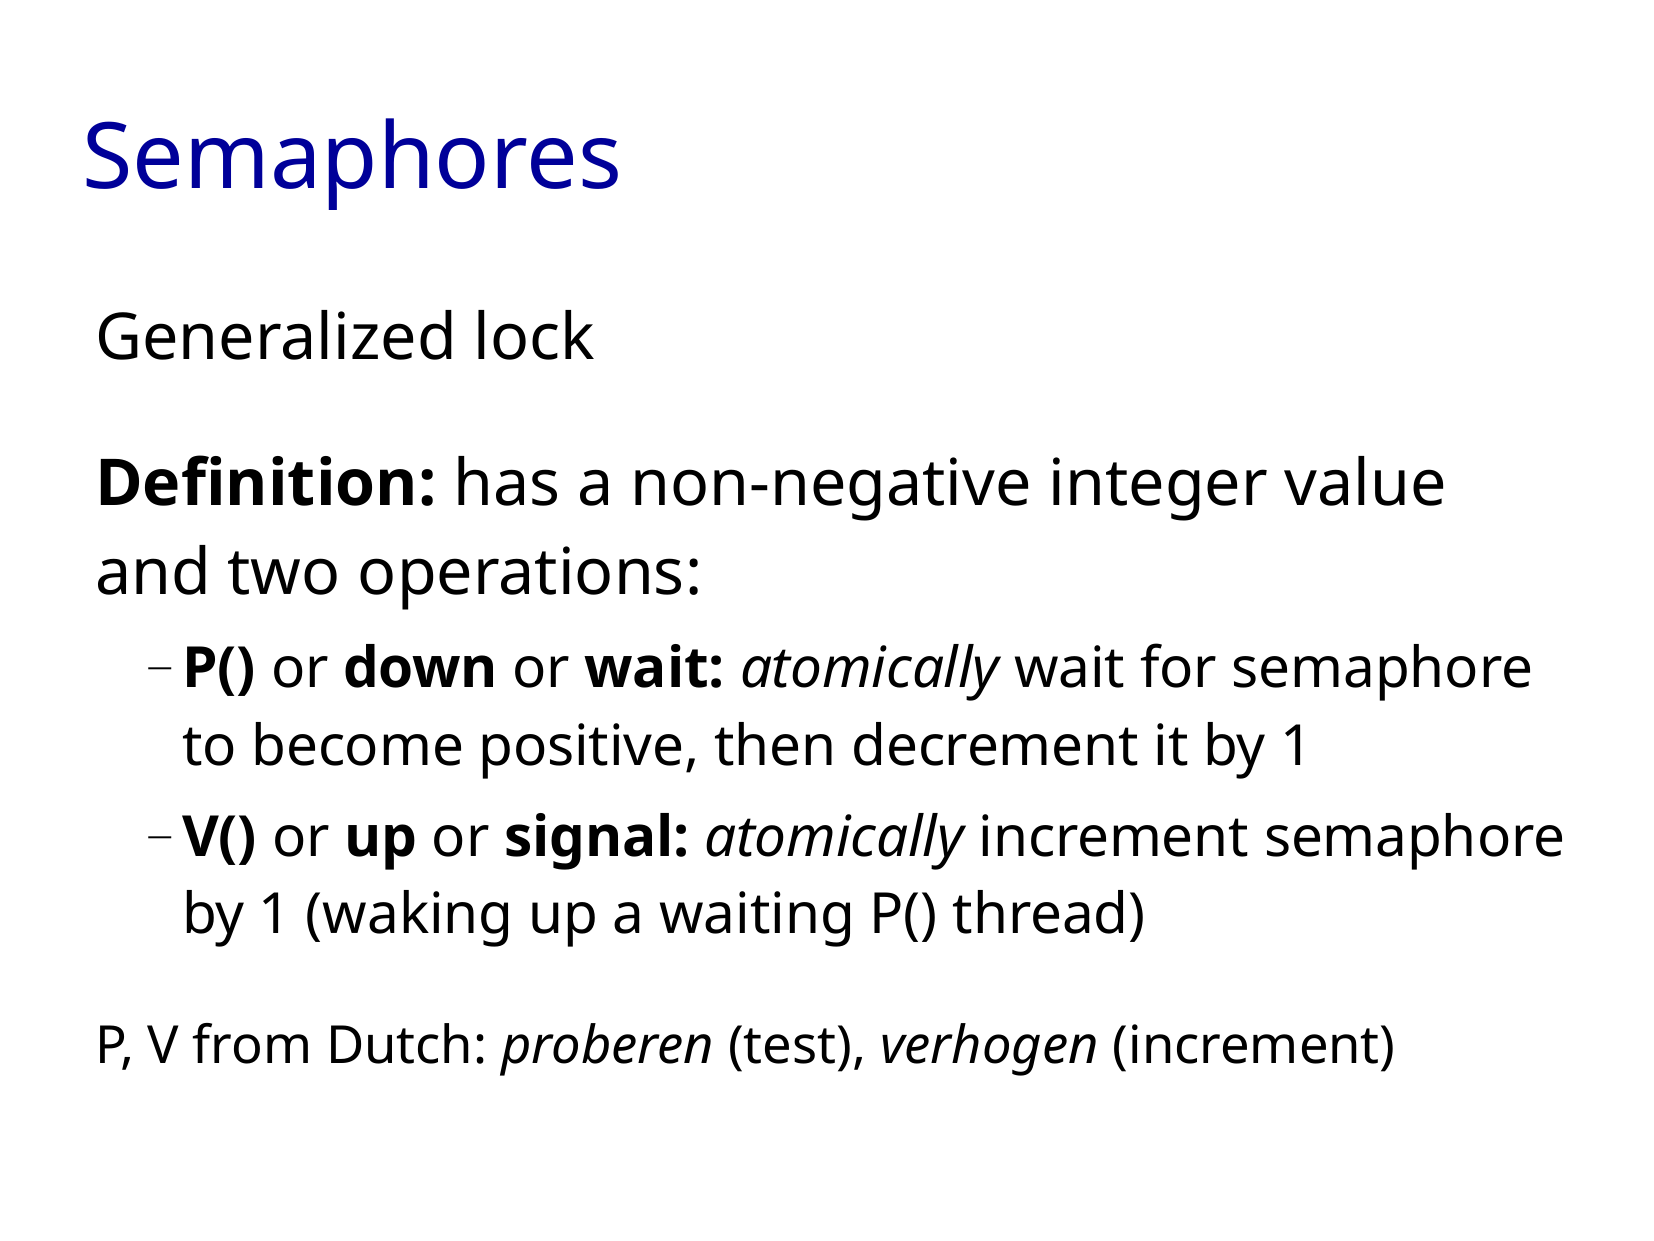

# Semaphores
Generalized lock
Definition: has a non-negative integer value and two operations:
P() or down or wait: atomically wait for semaphore to become positive, then decrement it by 1
V() or up or signal: atomically increment semaphore by 1 (waking up a waiting P() thread)
P, V from Dutch: proberen (test), verhogen (increment)